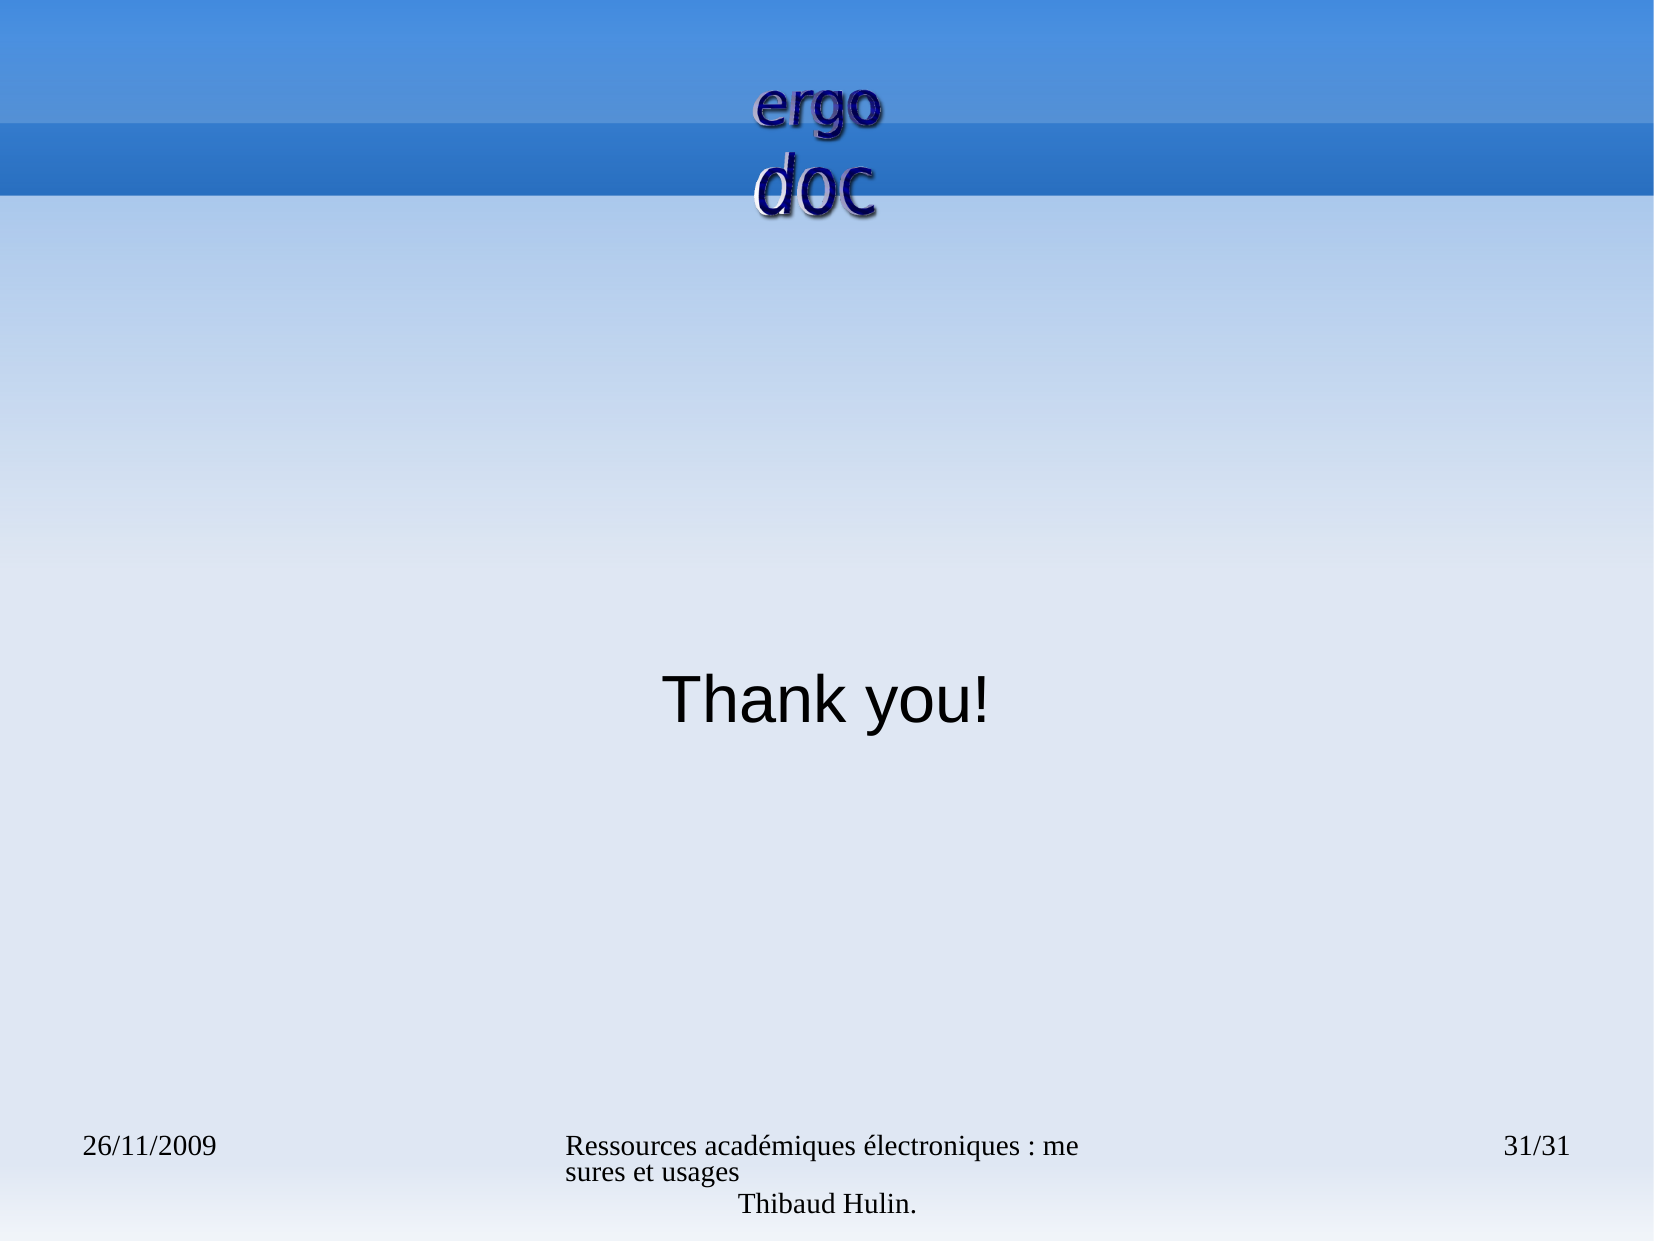

#
Thank you!
26/11/2009
Ressources académiques électroniques : mesures et usages
31